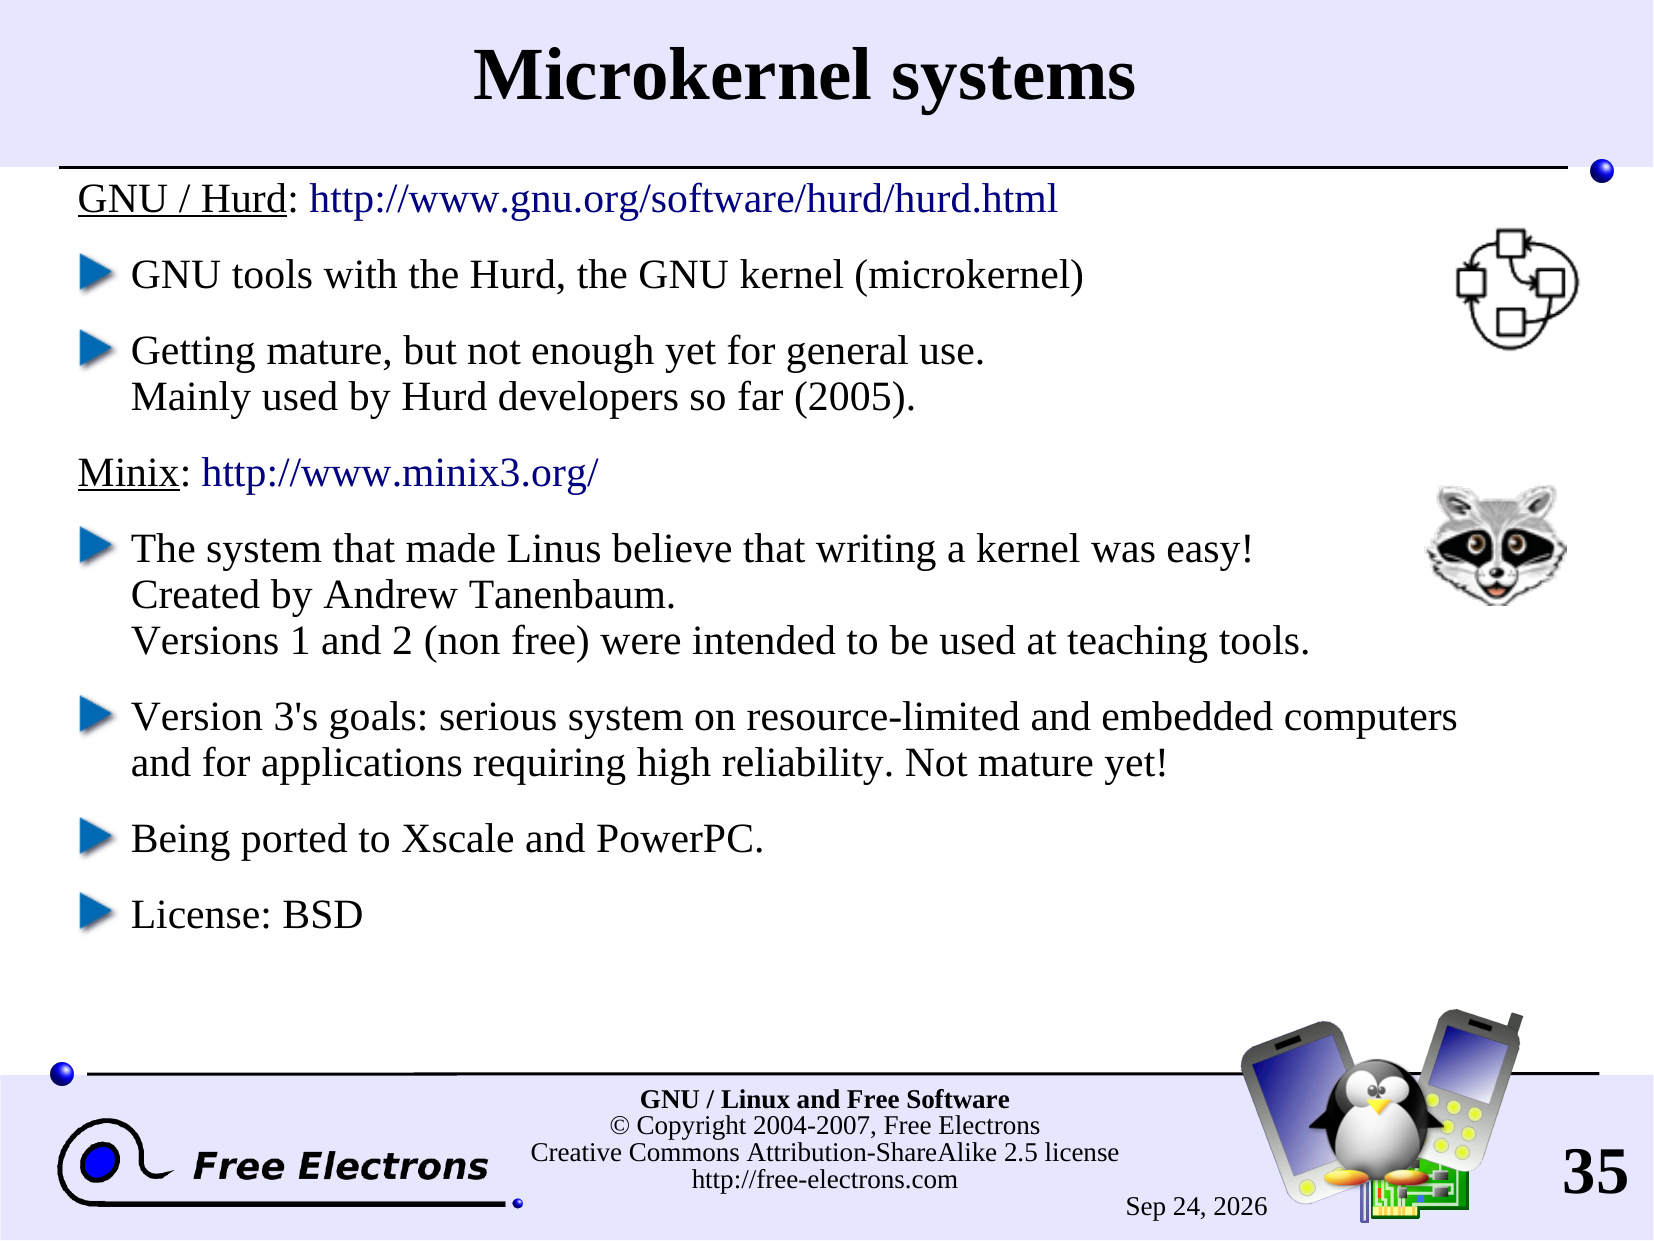

# Microkernel systems
GNU / Hurd: http://www.gnu.org/software/hurd/hurd.html
GNU tools with the Hurd, the GNU kernel (microkernel)
Getting mature, but not enough yet for general use.
Mainly used by Hurd developers so far (2005).
Minix: http://www.minix3.org/
The system that made Linus believe that writing a kernel was easy!
Created by Andrew Tanenbaum.
Versions 1 and 2 (non free) were intended to be used at teaching tools.
Version 3's goals: serious system on resource-limited and embedded computers
and for applications requiring high reliability. Not mature yet!
Being ported to Xscale and PowerPC.
License: BSD